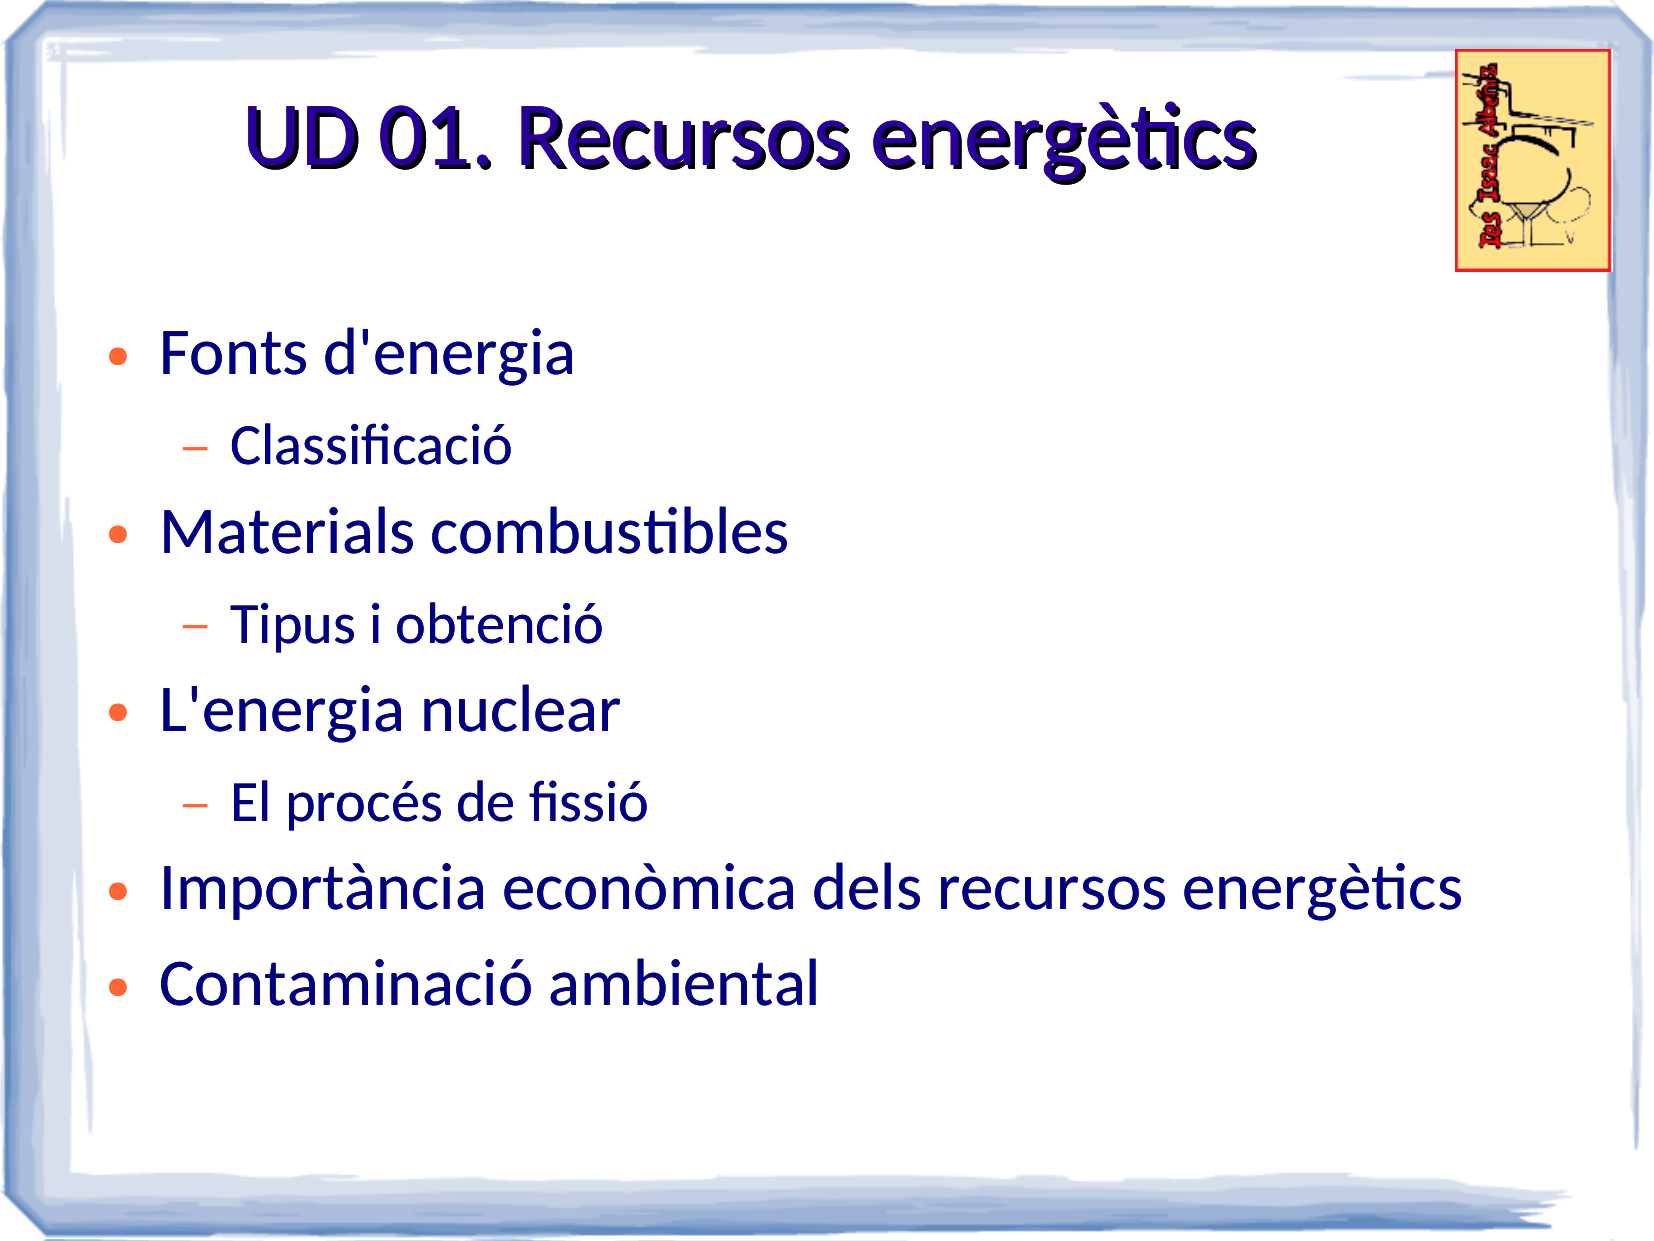

# UD 01. Recursos energètics
UD 01. Recursos energètics
Fonts d'energia
Classificació
Materials combustibles
Tipus i obtenció
L'energia nuclear
El procés de fissió
Importància econòmica dels recursos energètics
Contaminació ambiental
Fonts d'energia
Classificació
Materials combustibles
Tipus i obtenció
L'energia nuclear
El procés de fissió
Importància econòmica dels recursos energètics
Contaminació ambiental